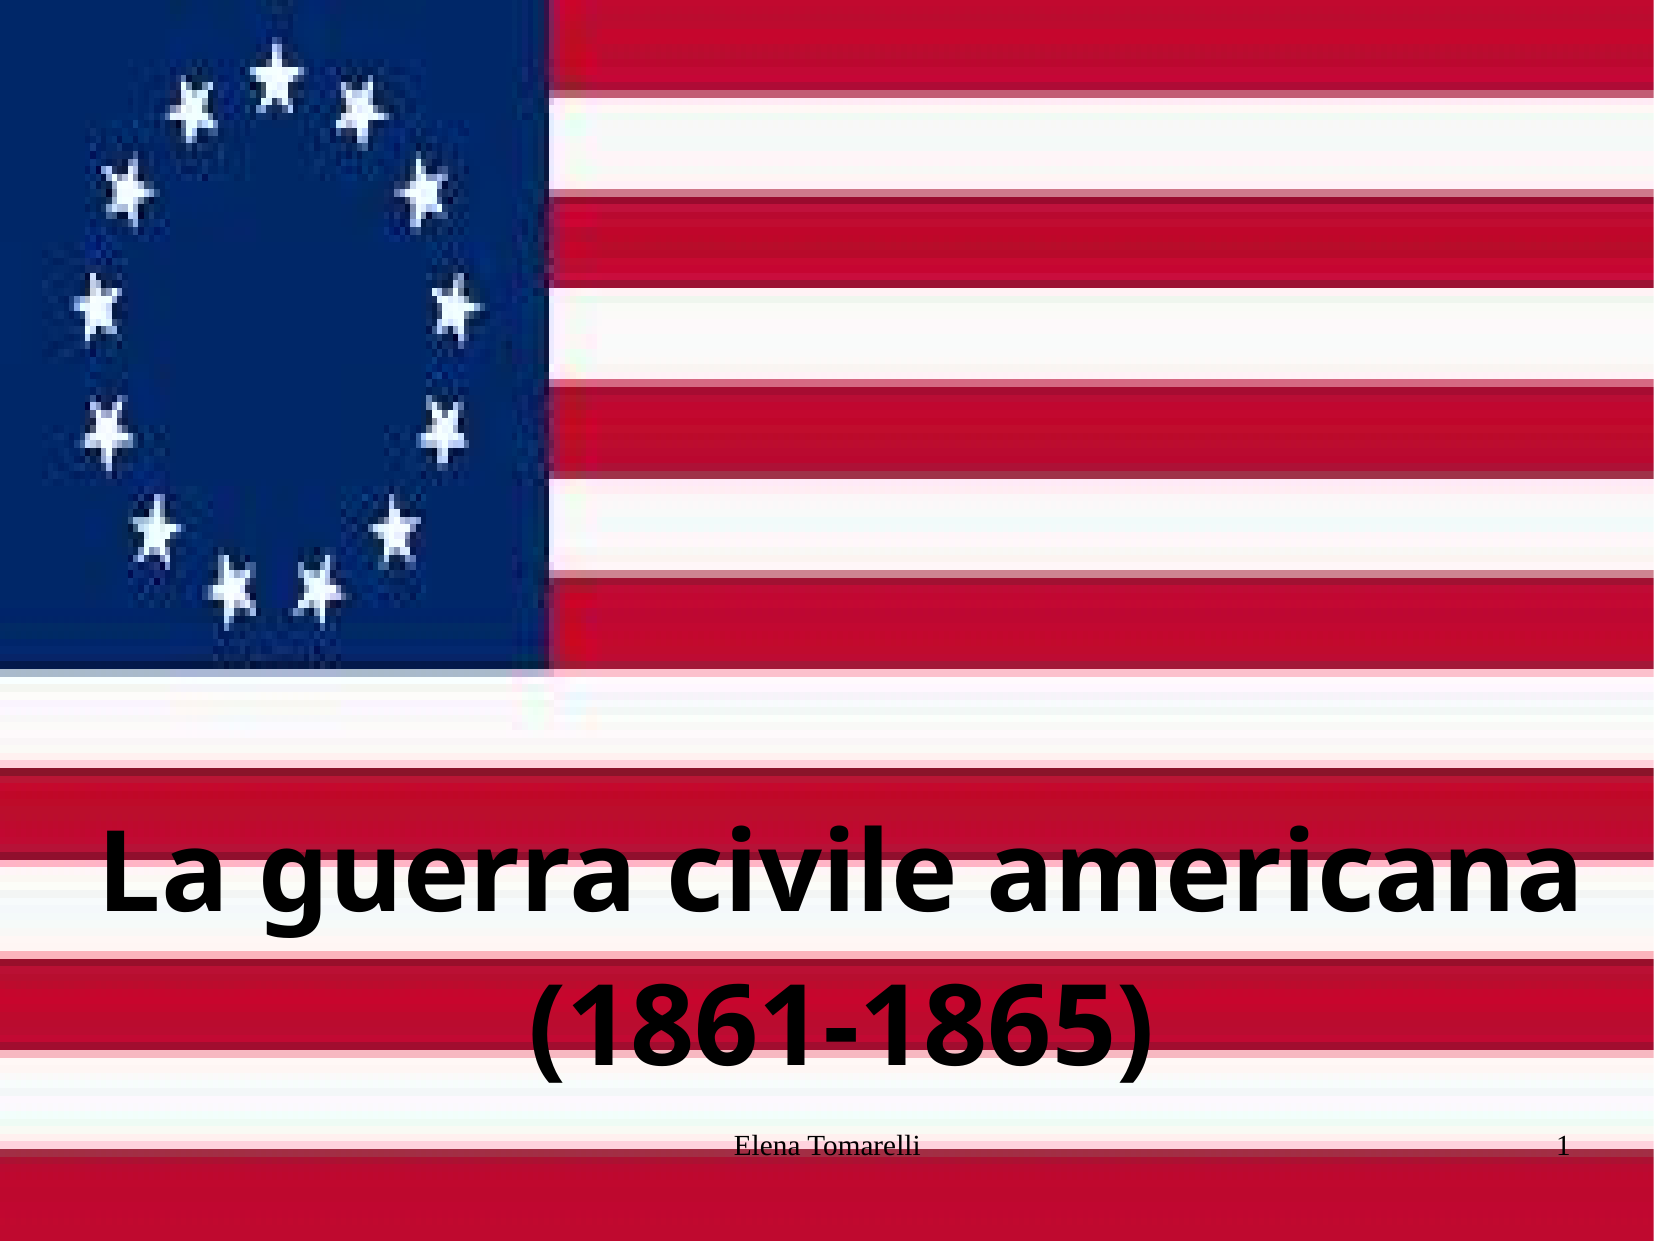

# La guerra civile americana (1861-1865)
Elena Tomarelli
1